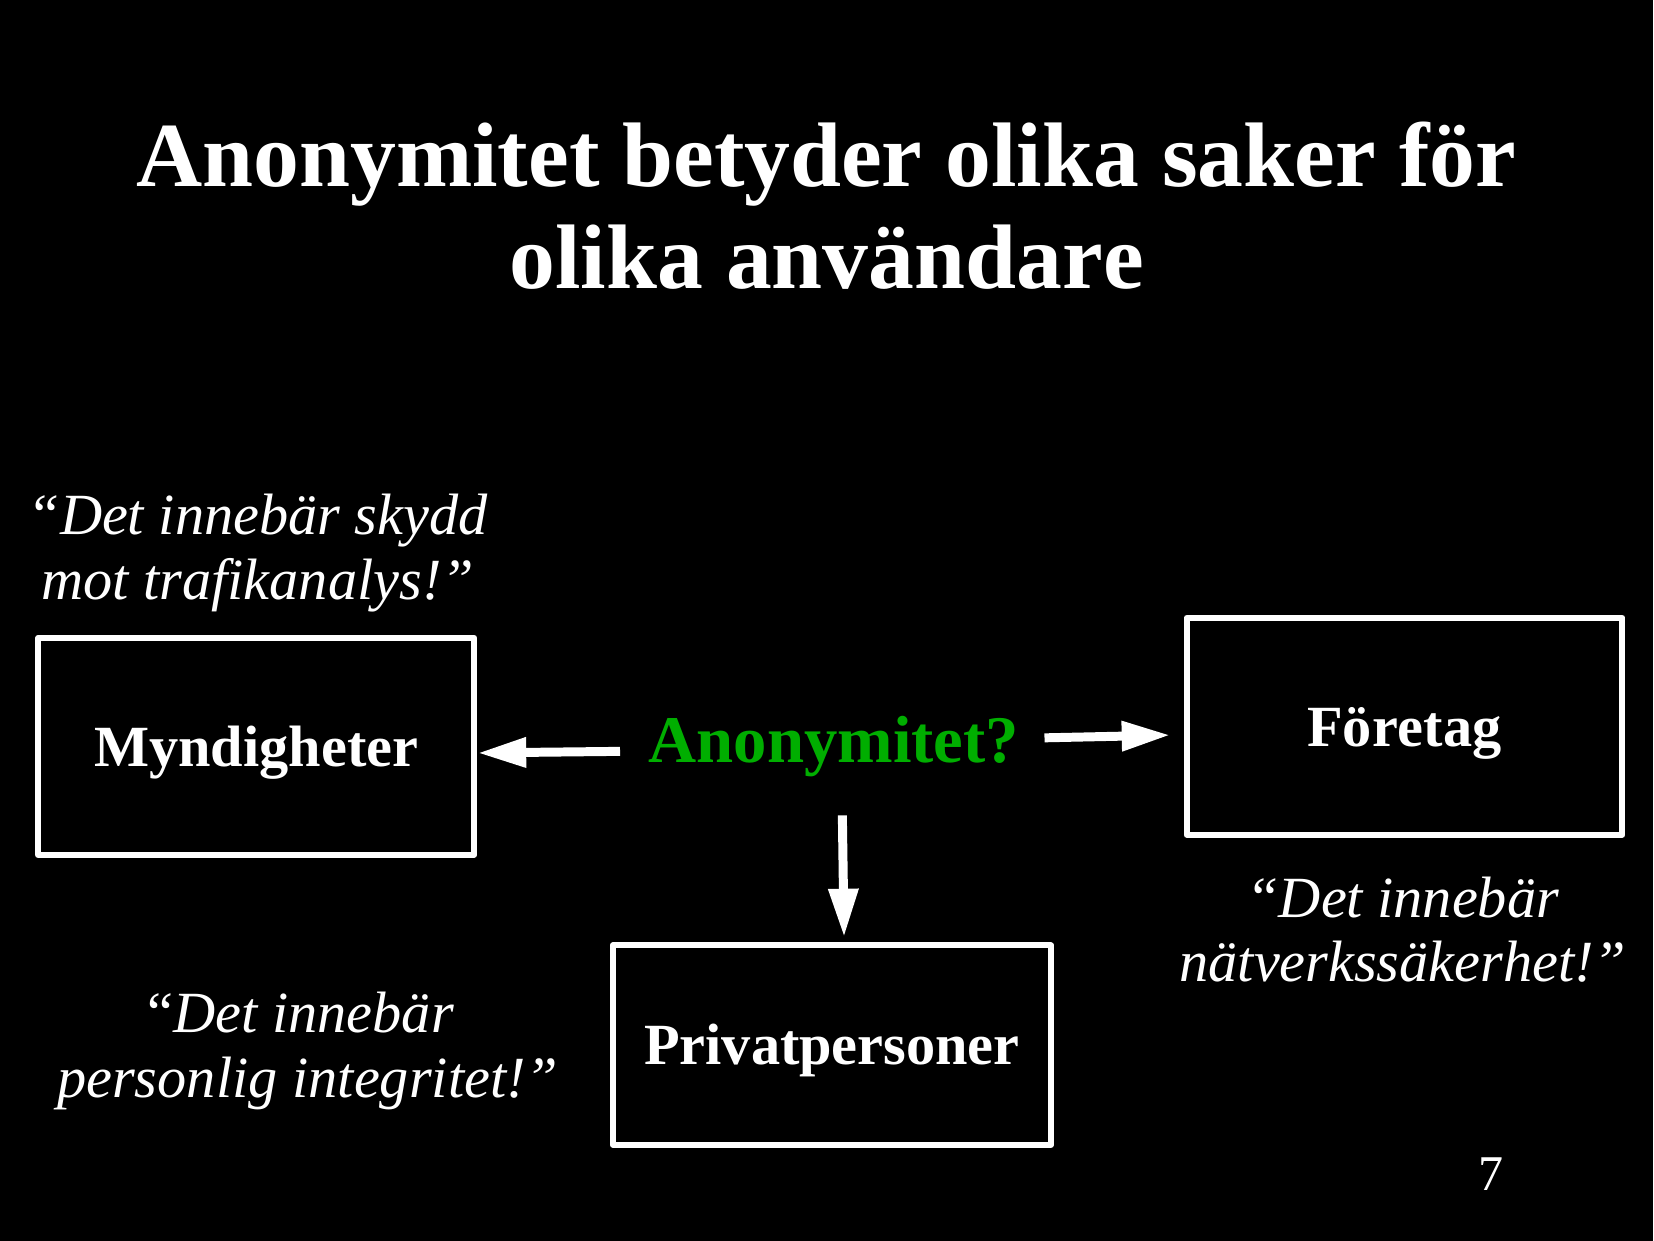

# Anonymitet betyder olika saker för olika användare
“Det innebär skydd
mot trafikanalys!”
Företag
Myndigheter
Anonymitet?
“Det innebär
nätverkssäkerhet!”
Privatpersoner
“Det innebär
personlig integritet!”